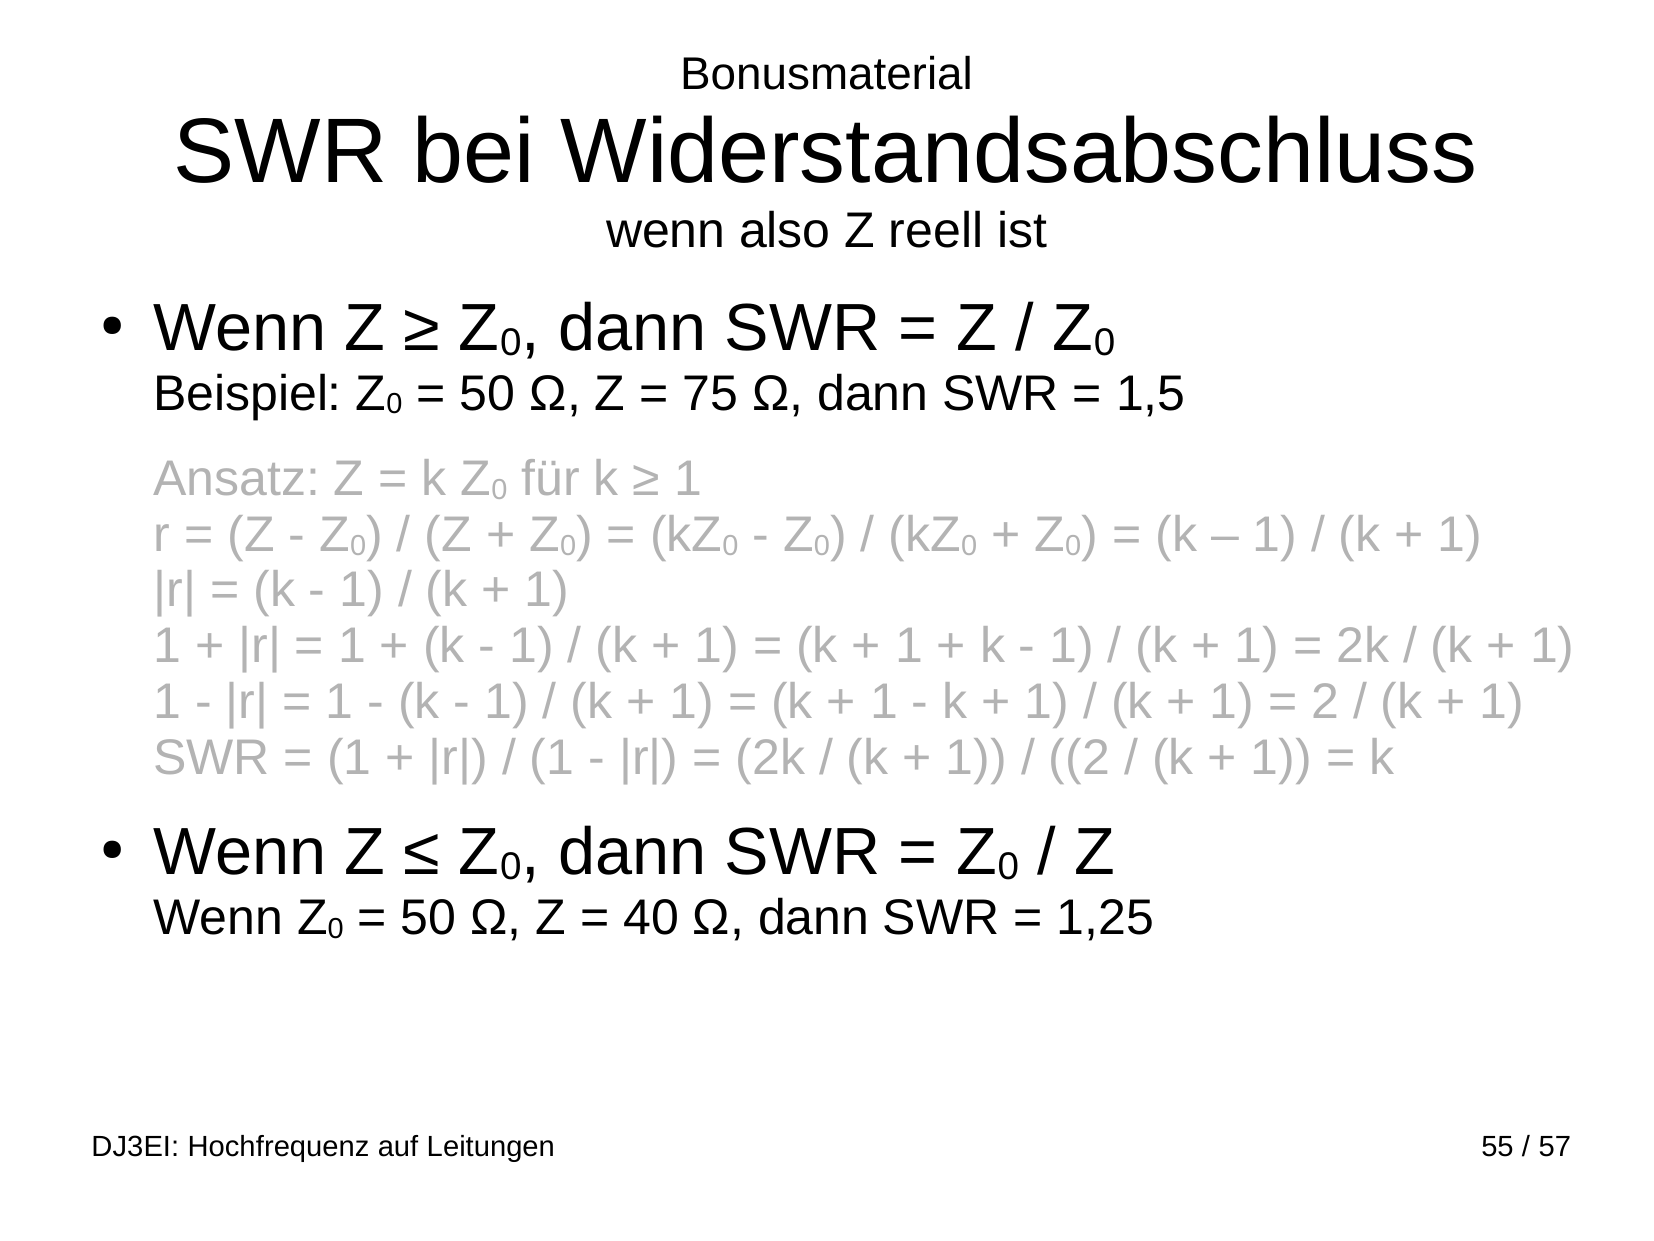

# Bonusmaterial SWR bei Widerstandsabschluss wenn also Z reell ist
Wenn Z ≥ Z0, dann SWR = Z / Z0
Beispiel: Z0 = 50 Ω, Z = 75 Ω, dann SWR = 1,5
Ansatz: Z = k Z0 für k ≥ 1
r = (Z - Z0) / (Z + Z0) = (kZ0 - Z0) / (kZ0 + Z0) = (k – 1) / (k + 1)
|r| = (k - 1) / (k + 1)
1 + |r| = 1 + (k - 1) / (k + 1) = (k + 1 + k - 1) / (k + 1) = 2k / (k + 1)
1 - |r| = 1 - (k - 1) / (k + 1) = (k + 1 - k + 1) / (k + 1) = 2 / (k + 1)
SWR = (1 + |r|) / (1 - |r|) = (2k / (k + 1)) / ((2 / (k + 1)) = k
Wenn Z ≤ Z0, dann SWR = Z0 / Z
Wenn Z0 = 50 Ω, Z = 40 Ω, dann SWR = 1,25